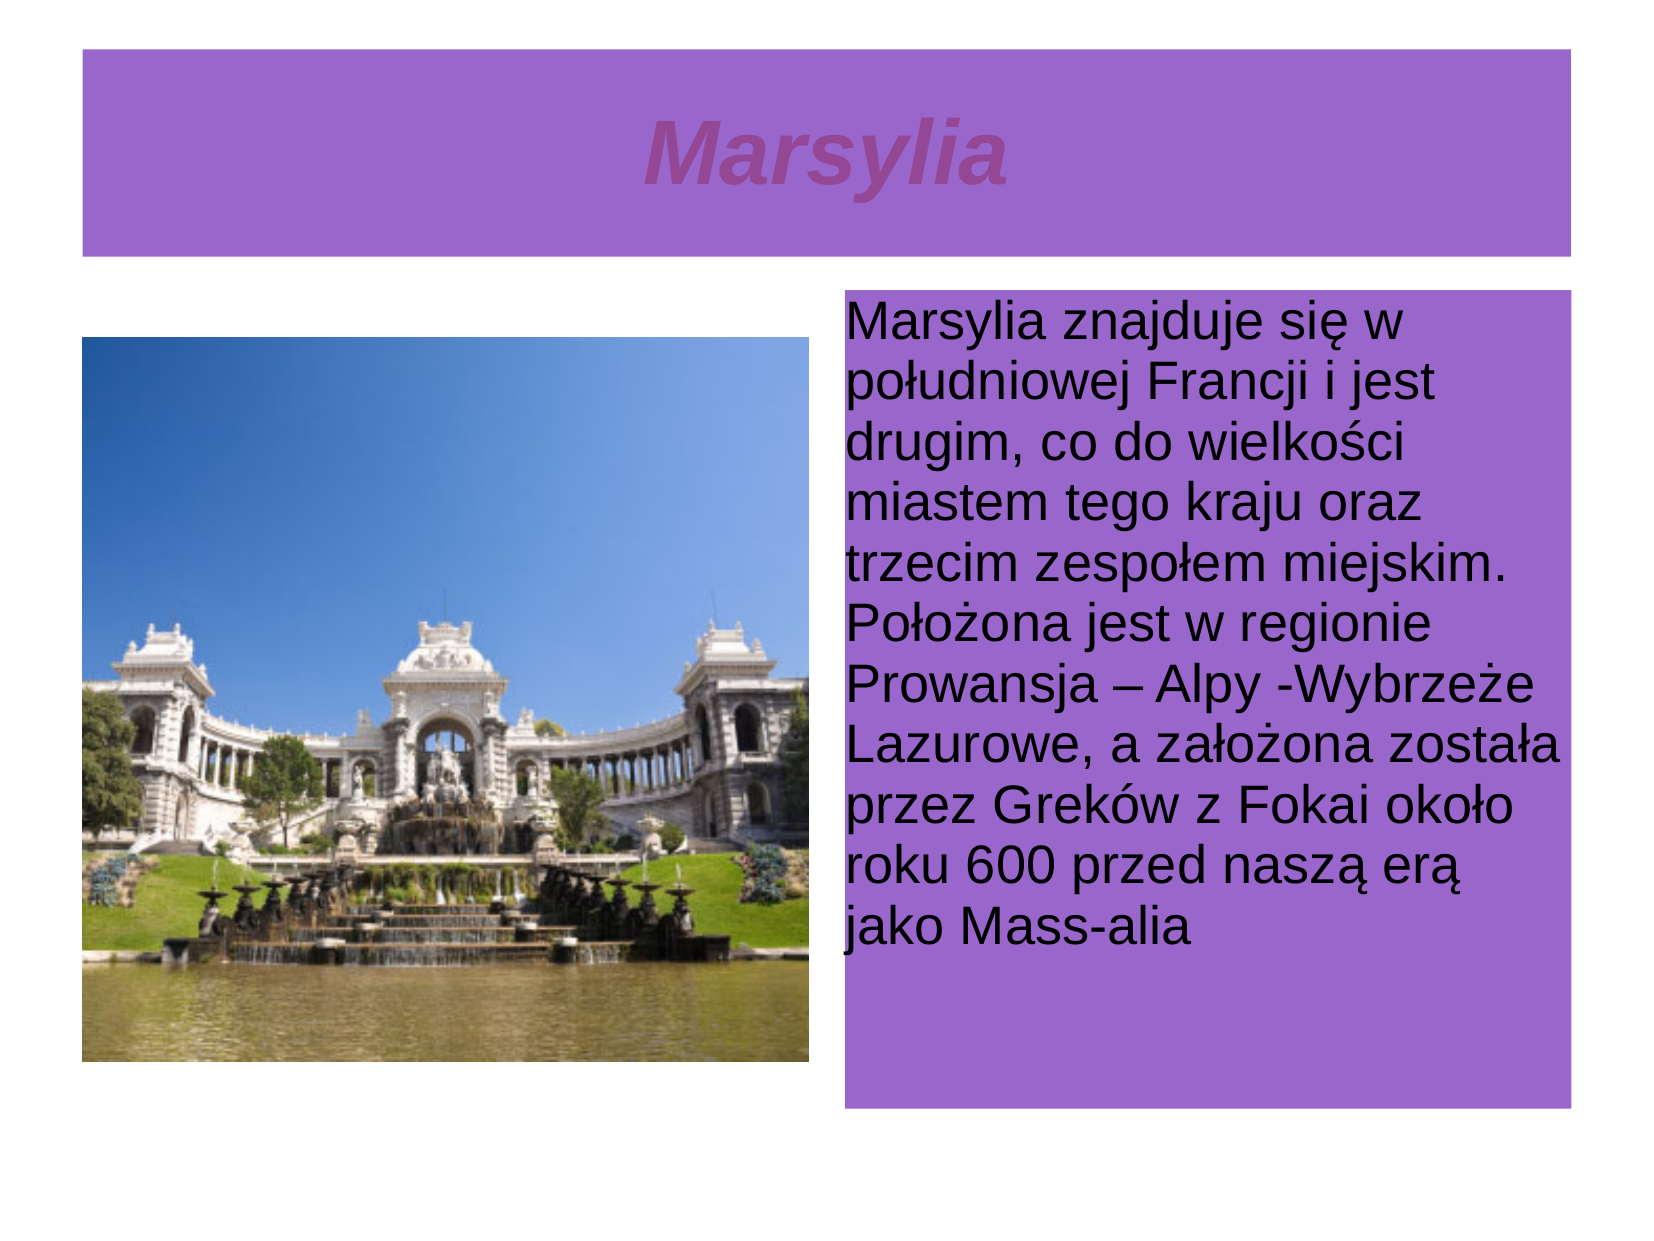

# Marsylia
Marsylia znajduje się w południowej Francji i jest drugim, co do wielkości miastem tego kraju oraz trzecim zespołem miejskim. Położona jest w regionie Prowansja – Alpy -Wybrzeże Lazurowe, a założona została przez Greków z Fokai około roku 600 przed naszą erą jako Mass-alia